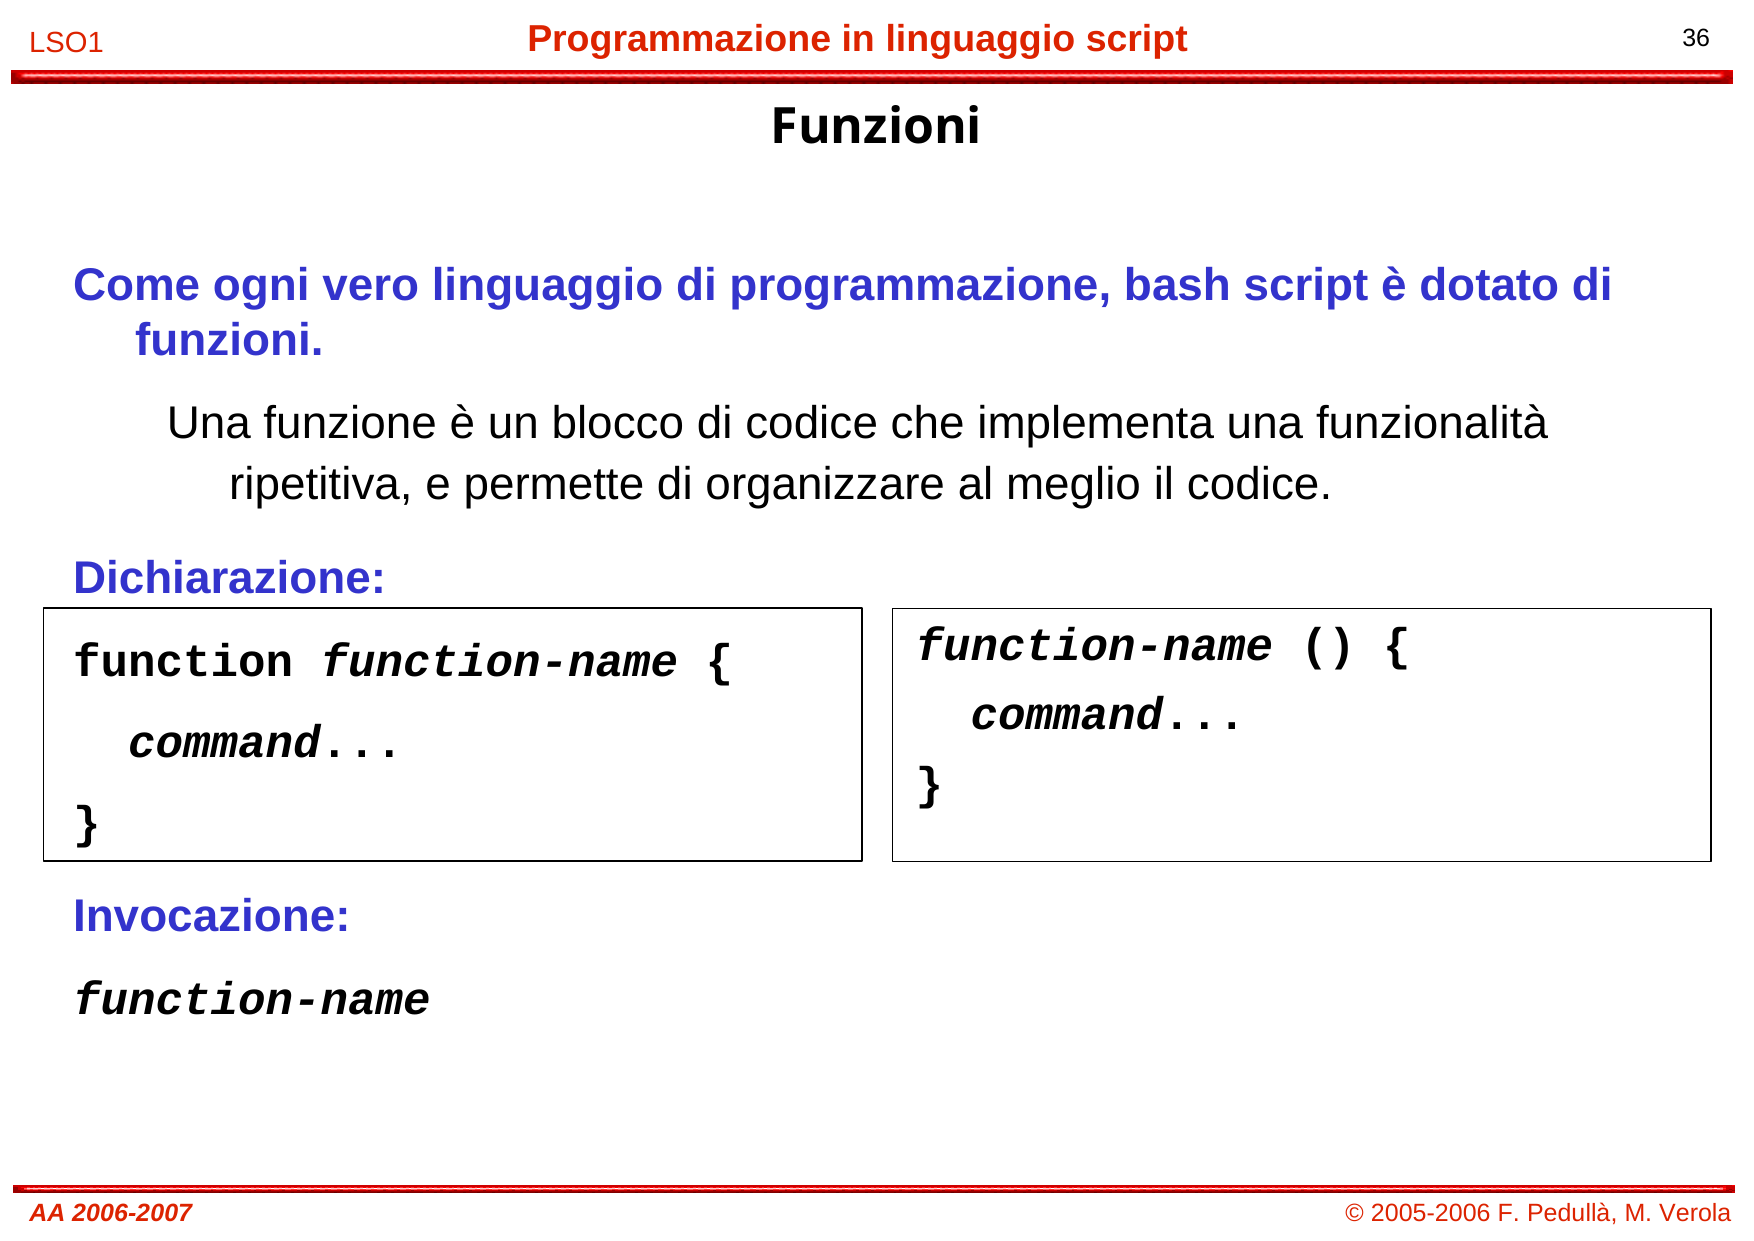

# Funzioni
Come ogni vero linguaggio di programmazione, bash script è dotato di funzioni.
Una funzione è un blocco di codice che implementa una funzionalità ripetitiva, e permette di organizzare al meglio il codice.
Dichiarazione:
function function-name {
 command...
}
Invocazione:
function-name
function-name () {
 command...
}